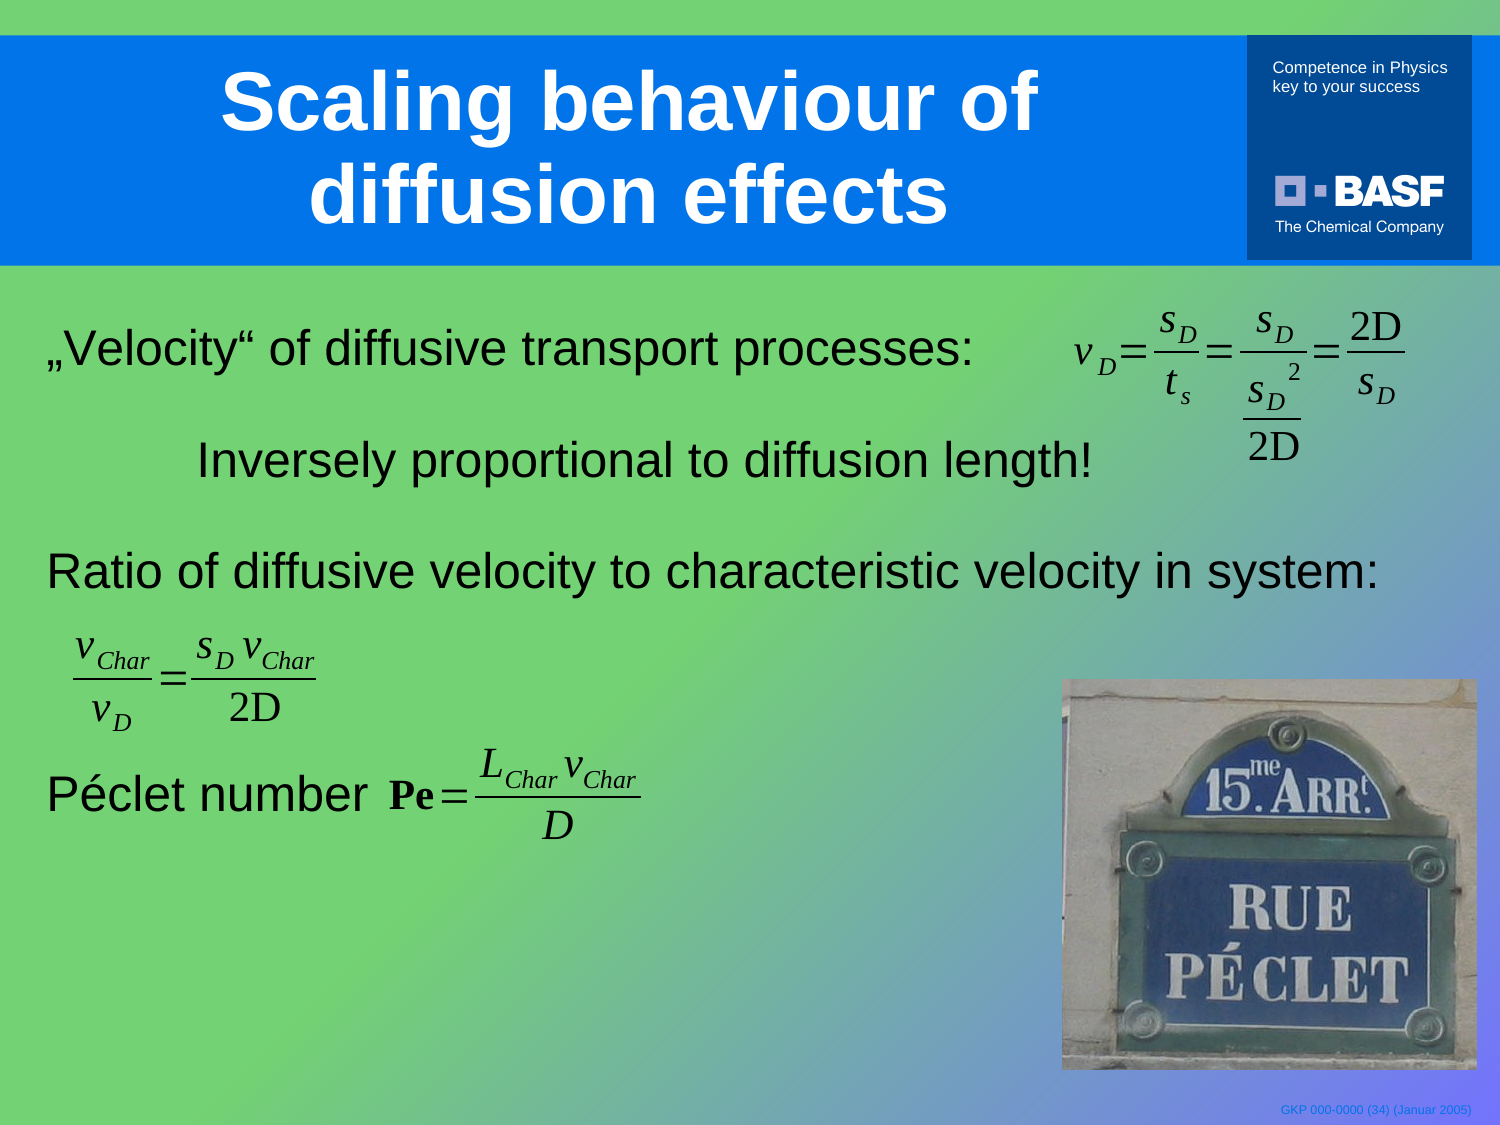

# Scaling behaviour of diffusion effects
„Velocity“ of diffusive transport processes:
	Inversely proportional to diffusion length!
Ratio of diffusive velocity to characteristic velocity in system:
Péclet number